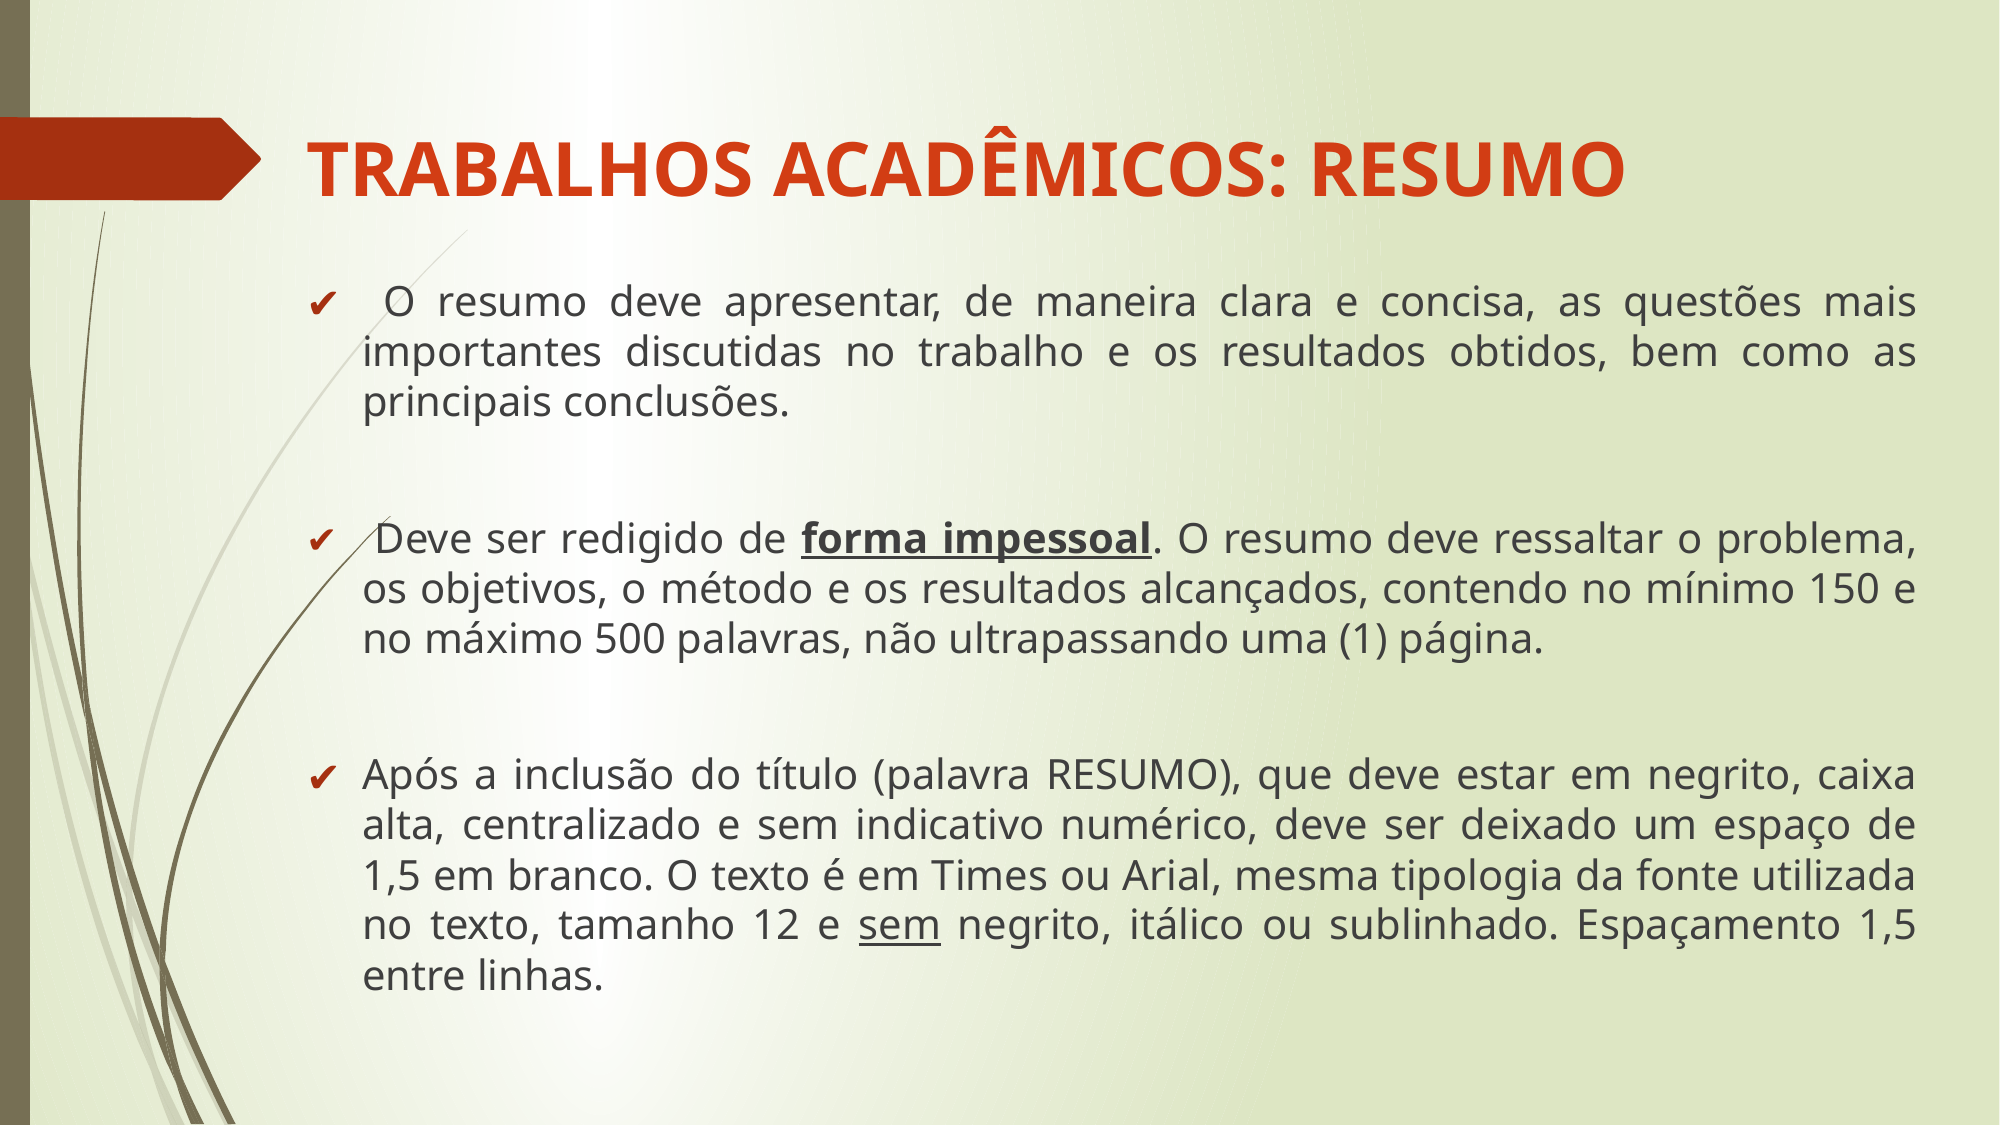

# TRABALHOS ACADÊMICOS: RESUMO
 O resumo deve apresentar, de maneira clara e concisa, as questões mais importantes discutidas no trabalho e os resultados obtidos, bem como as principais conclusões.
 Deve ser redigido de forma impessoal. O resumo deve ressaltar o problema, os objetivos, o método e os resultados alcançados, contendo no mínimo 150 e no máximo 500 palavras, não ultrapassando uma (1) página.
Após a inclusão do título (palavra RESUMO), que deve estar em negrito, caixa alta, centralizado e sem indicativo numérico, deve ser deixado um espaço de 1,5 em branco. O texto é em Times ou Arial, mesma tipologia da fonte utilizada no texto, tamanho 12 e sem negrito, itálico ou sublinhado. Espaçamento 1,5 entre linhas.